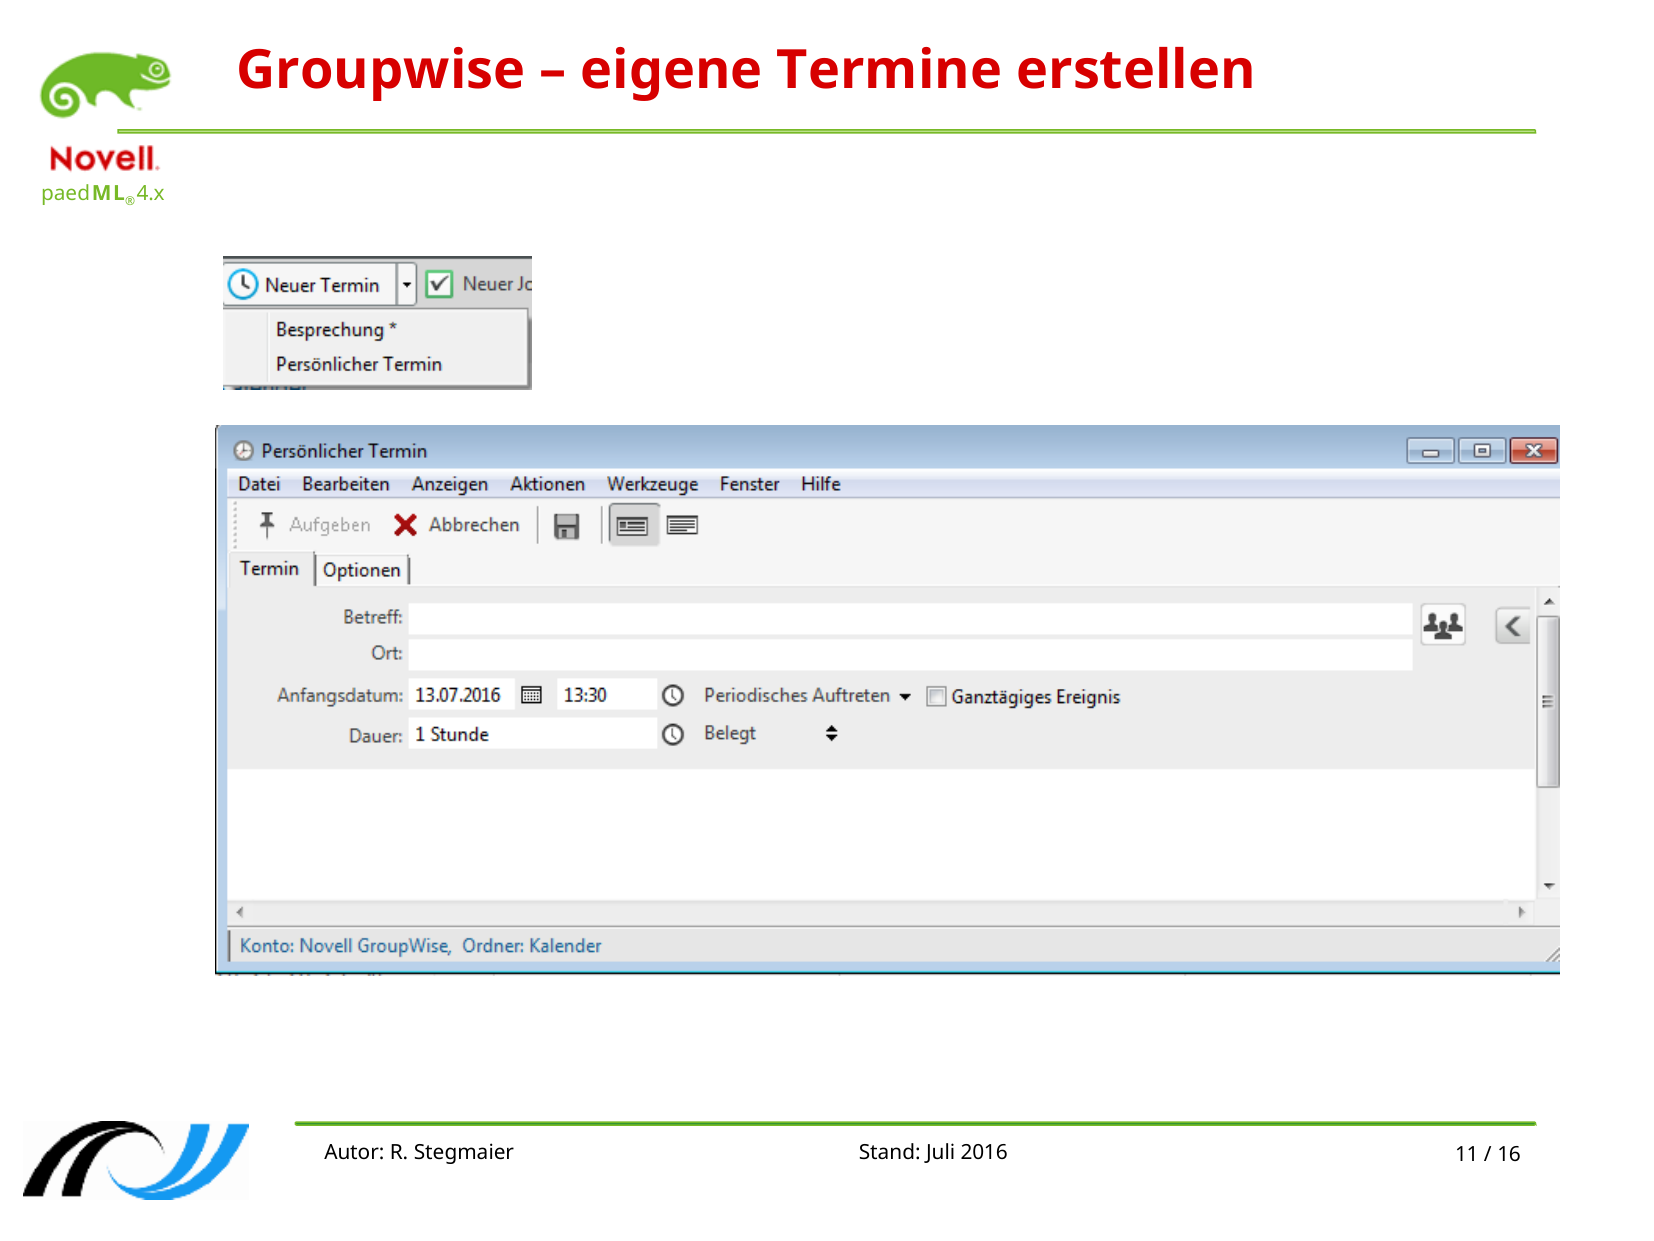

# Groupwise – eigene Termine erstellen
Autor: R. Stegmaier
Juli 2016
11